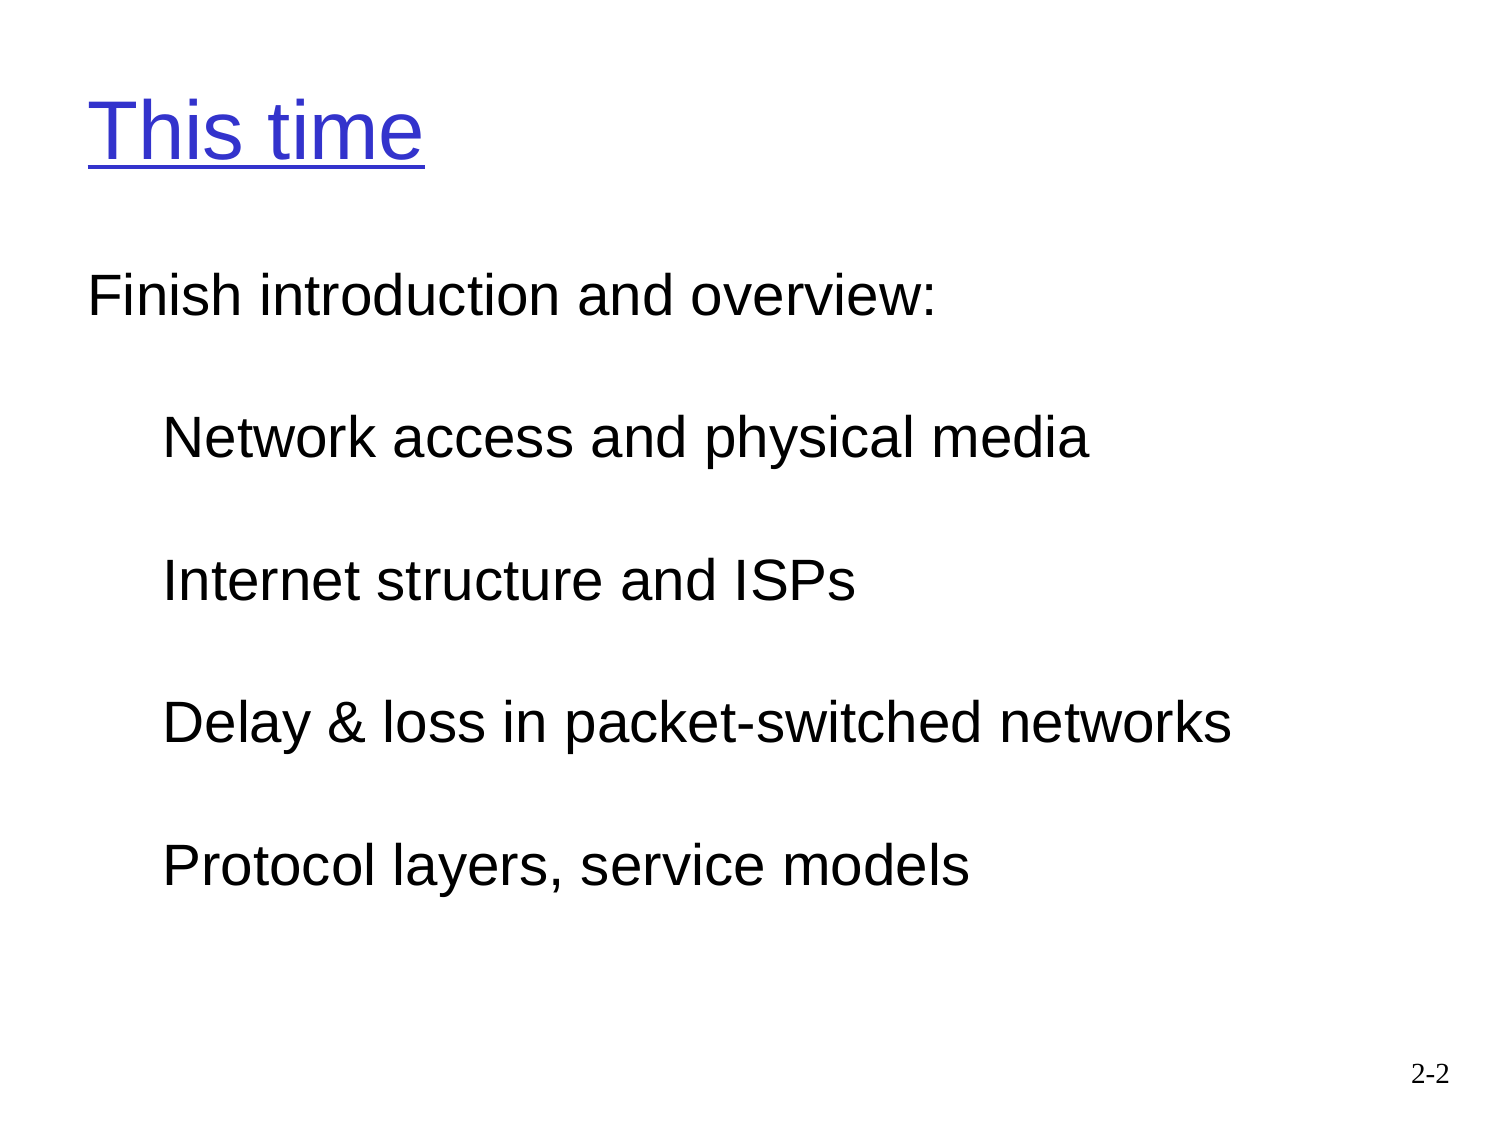

# This time
Finish introduction and overview:
Network access and physical media
Internet structure and ISPs
Delay & loss in packet-switched networks
Protocol layers, service models
2